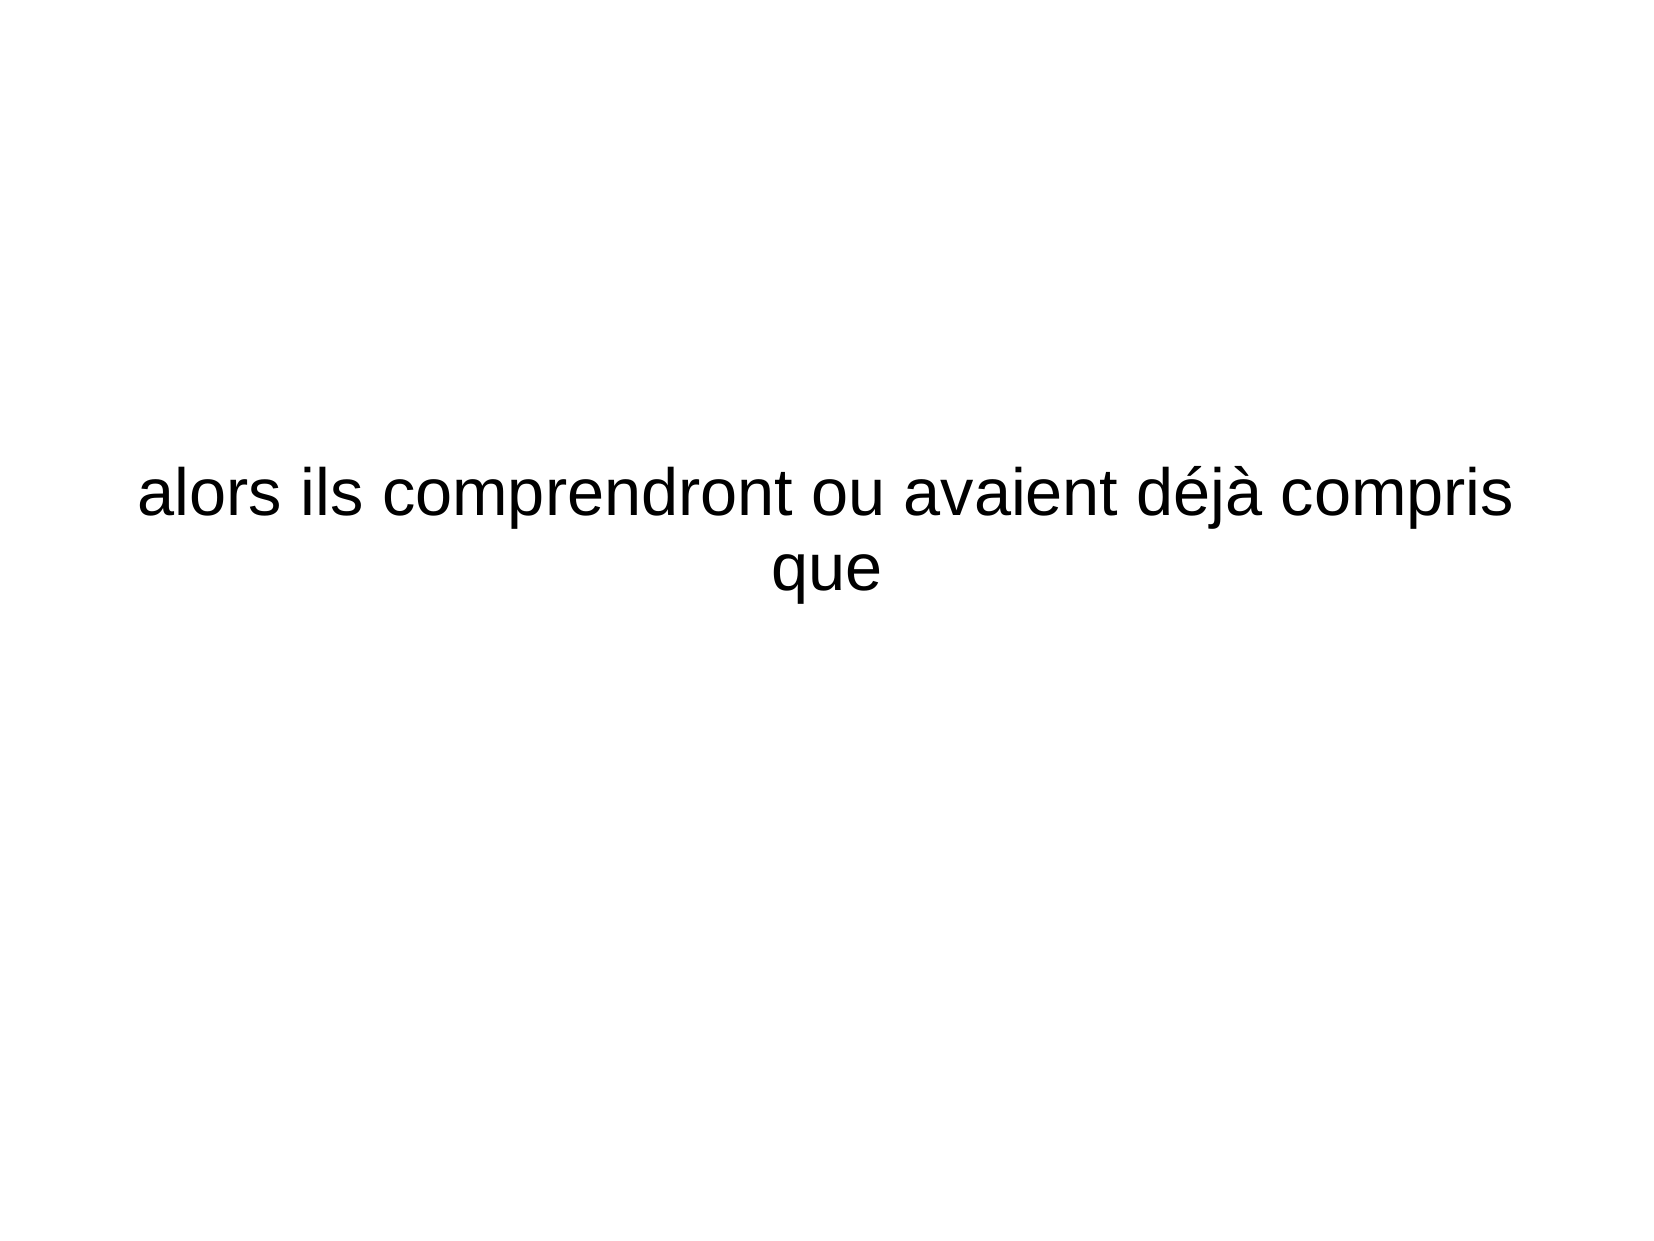

# alors ils comprendront ou avaient déjà compris que